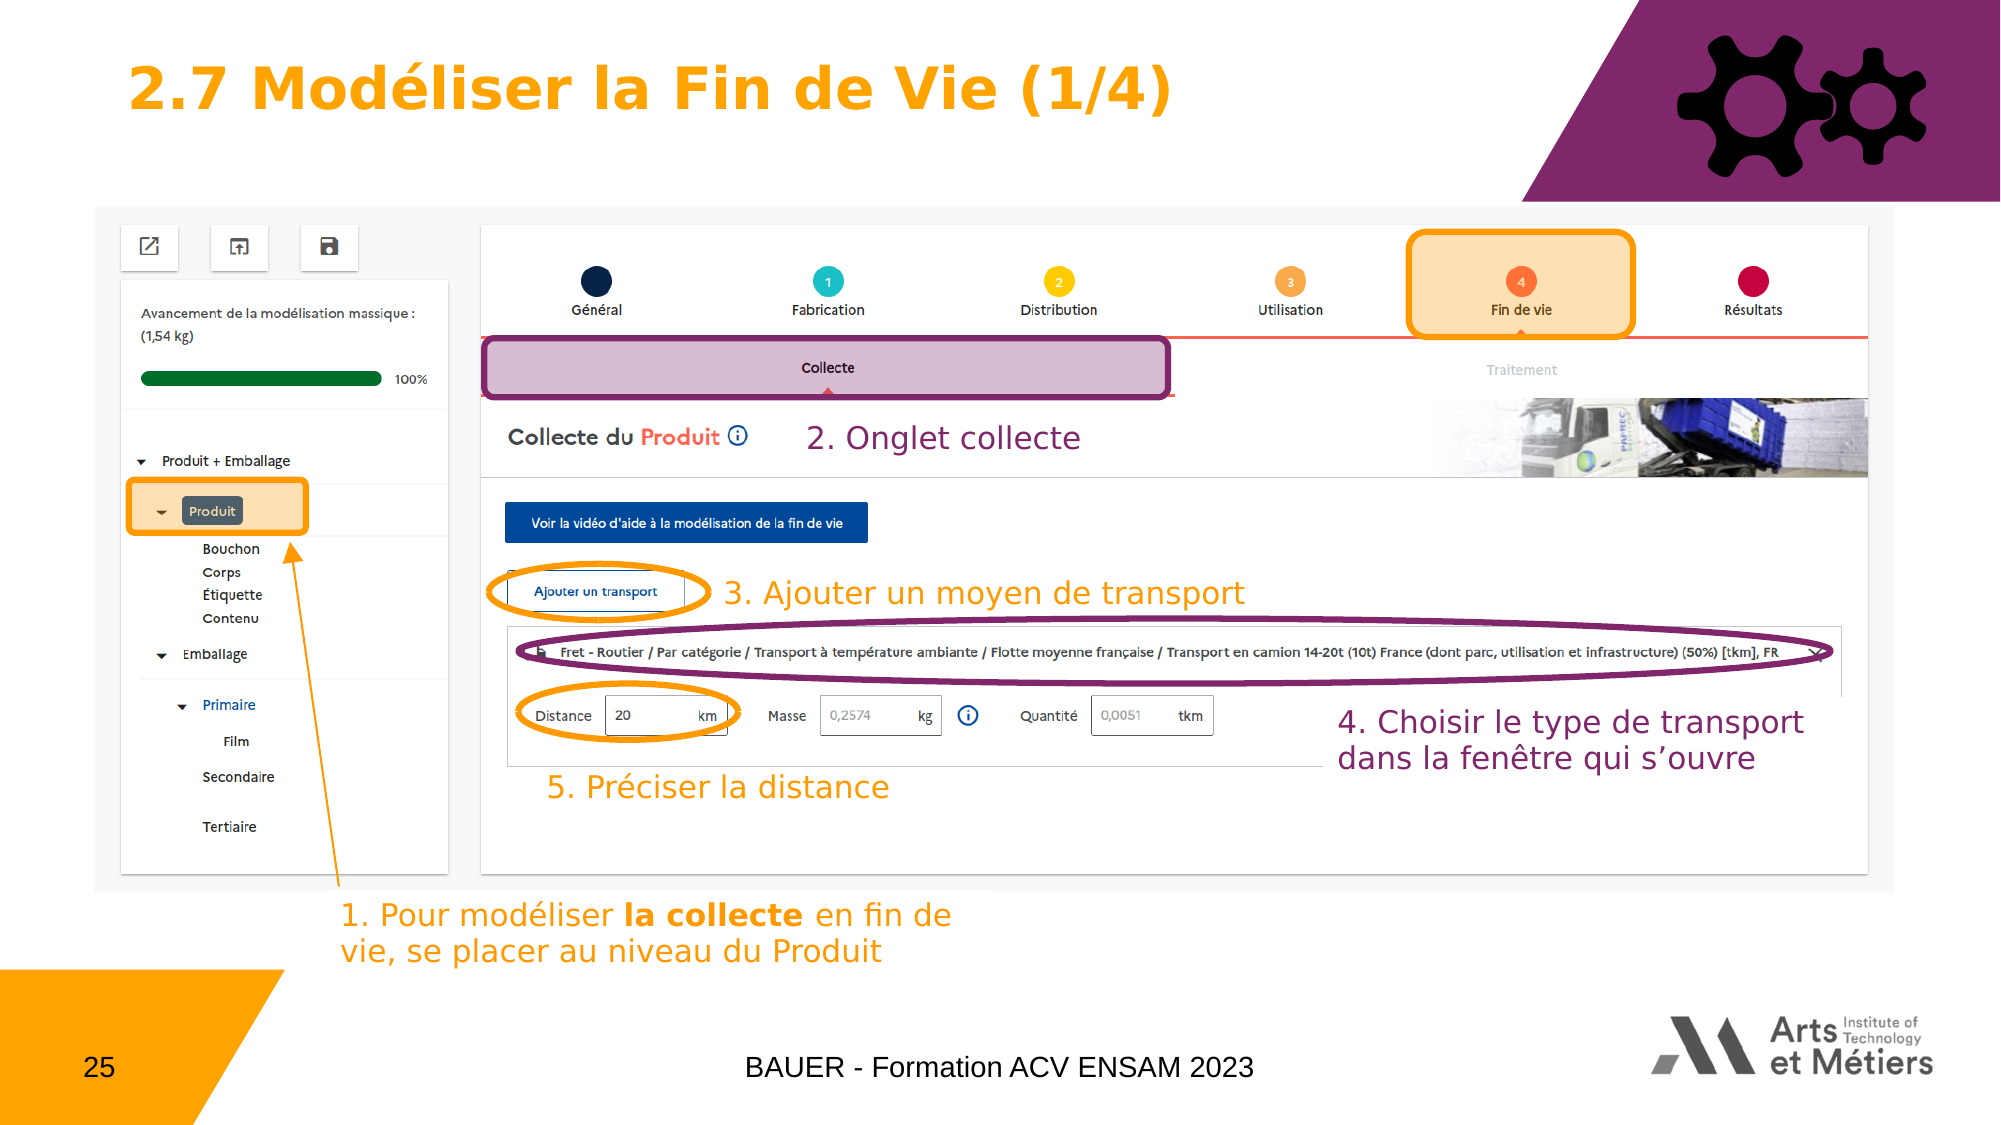

# 2.7 Modéliser la Fin de Vie (1/4)
2. Onglet collecte
3. Ajouter un moyen de transport
4. Choisir le type de transport dans la fenêtre qui s’ouvre
5. Préciser la distance
1. Pour modéliser la collecte en fin de vie, se placer au niveau du Produit